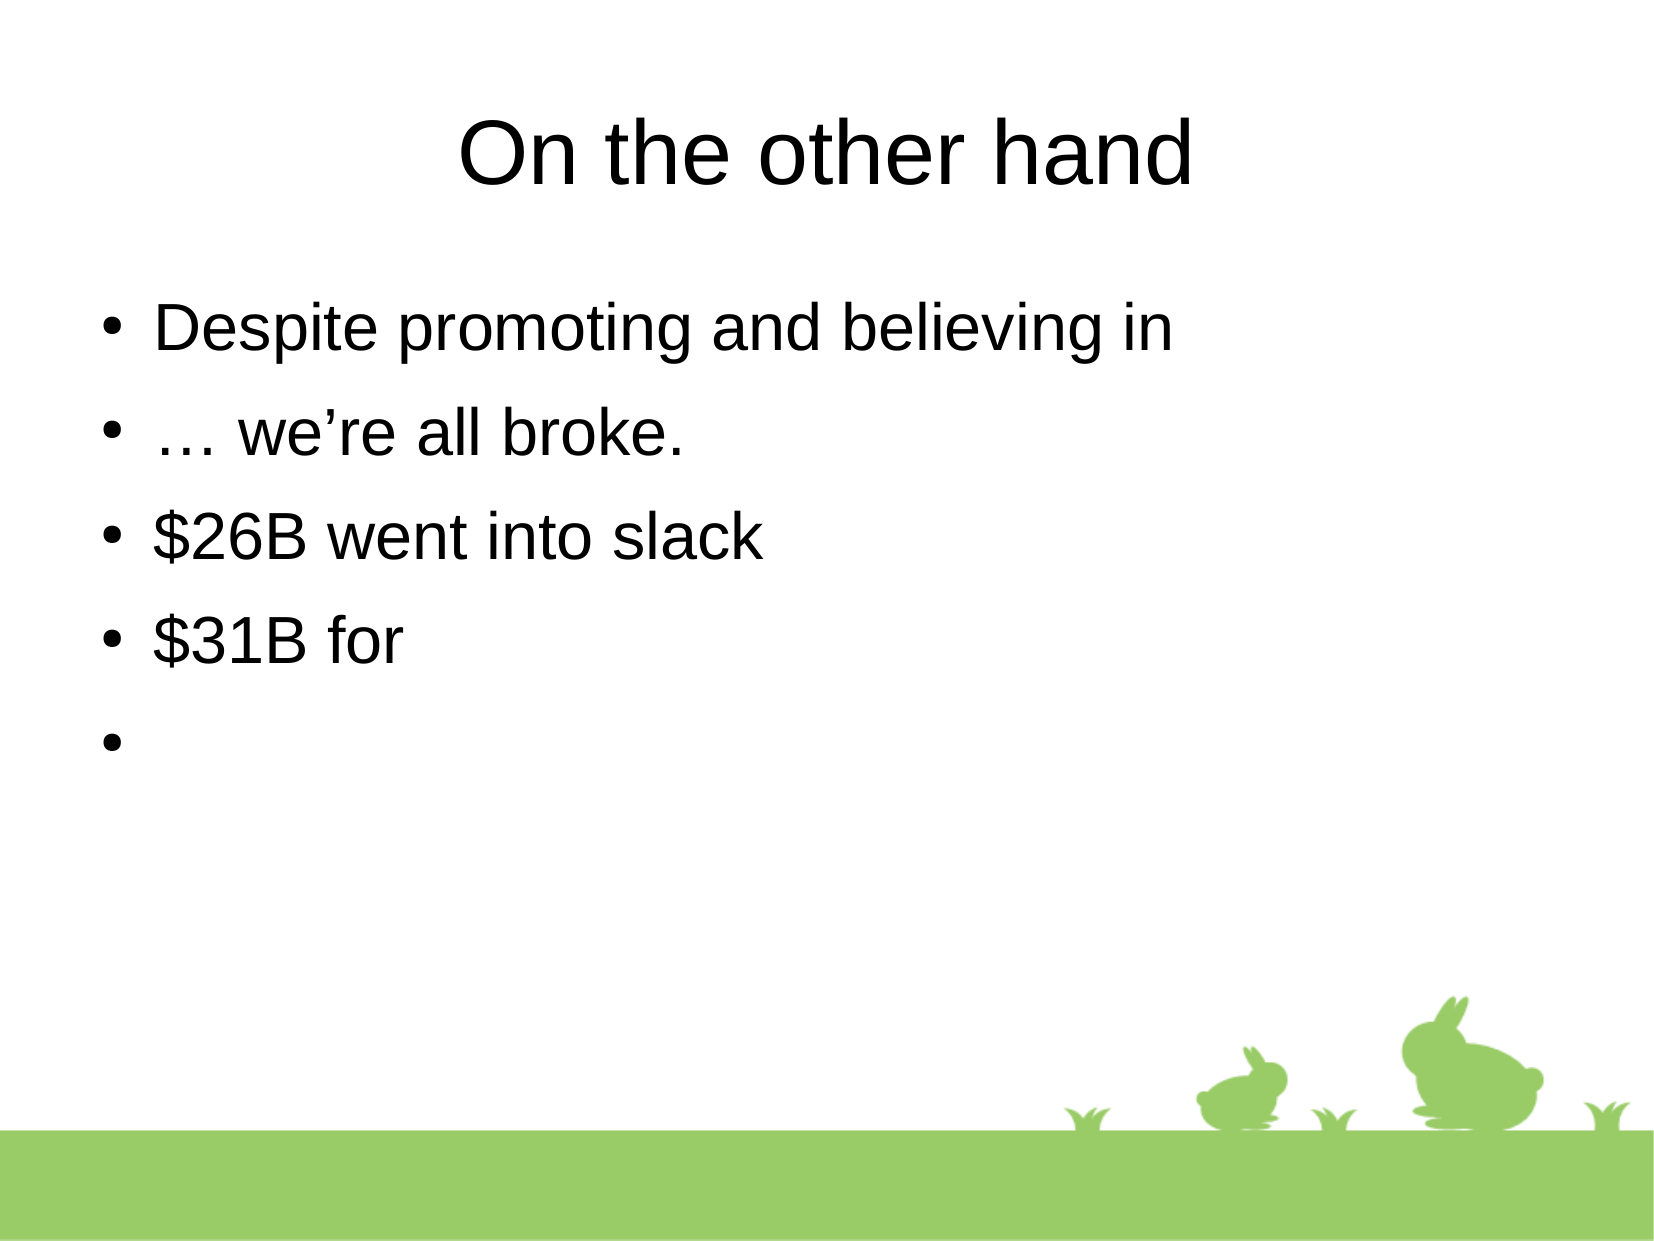

# On the other hand
Despite promoting and believing in
… we’re all broke.
$26B went into slack
$31B for